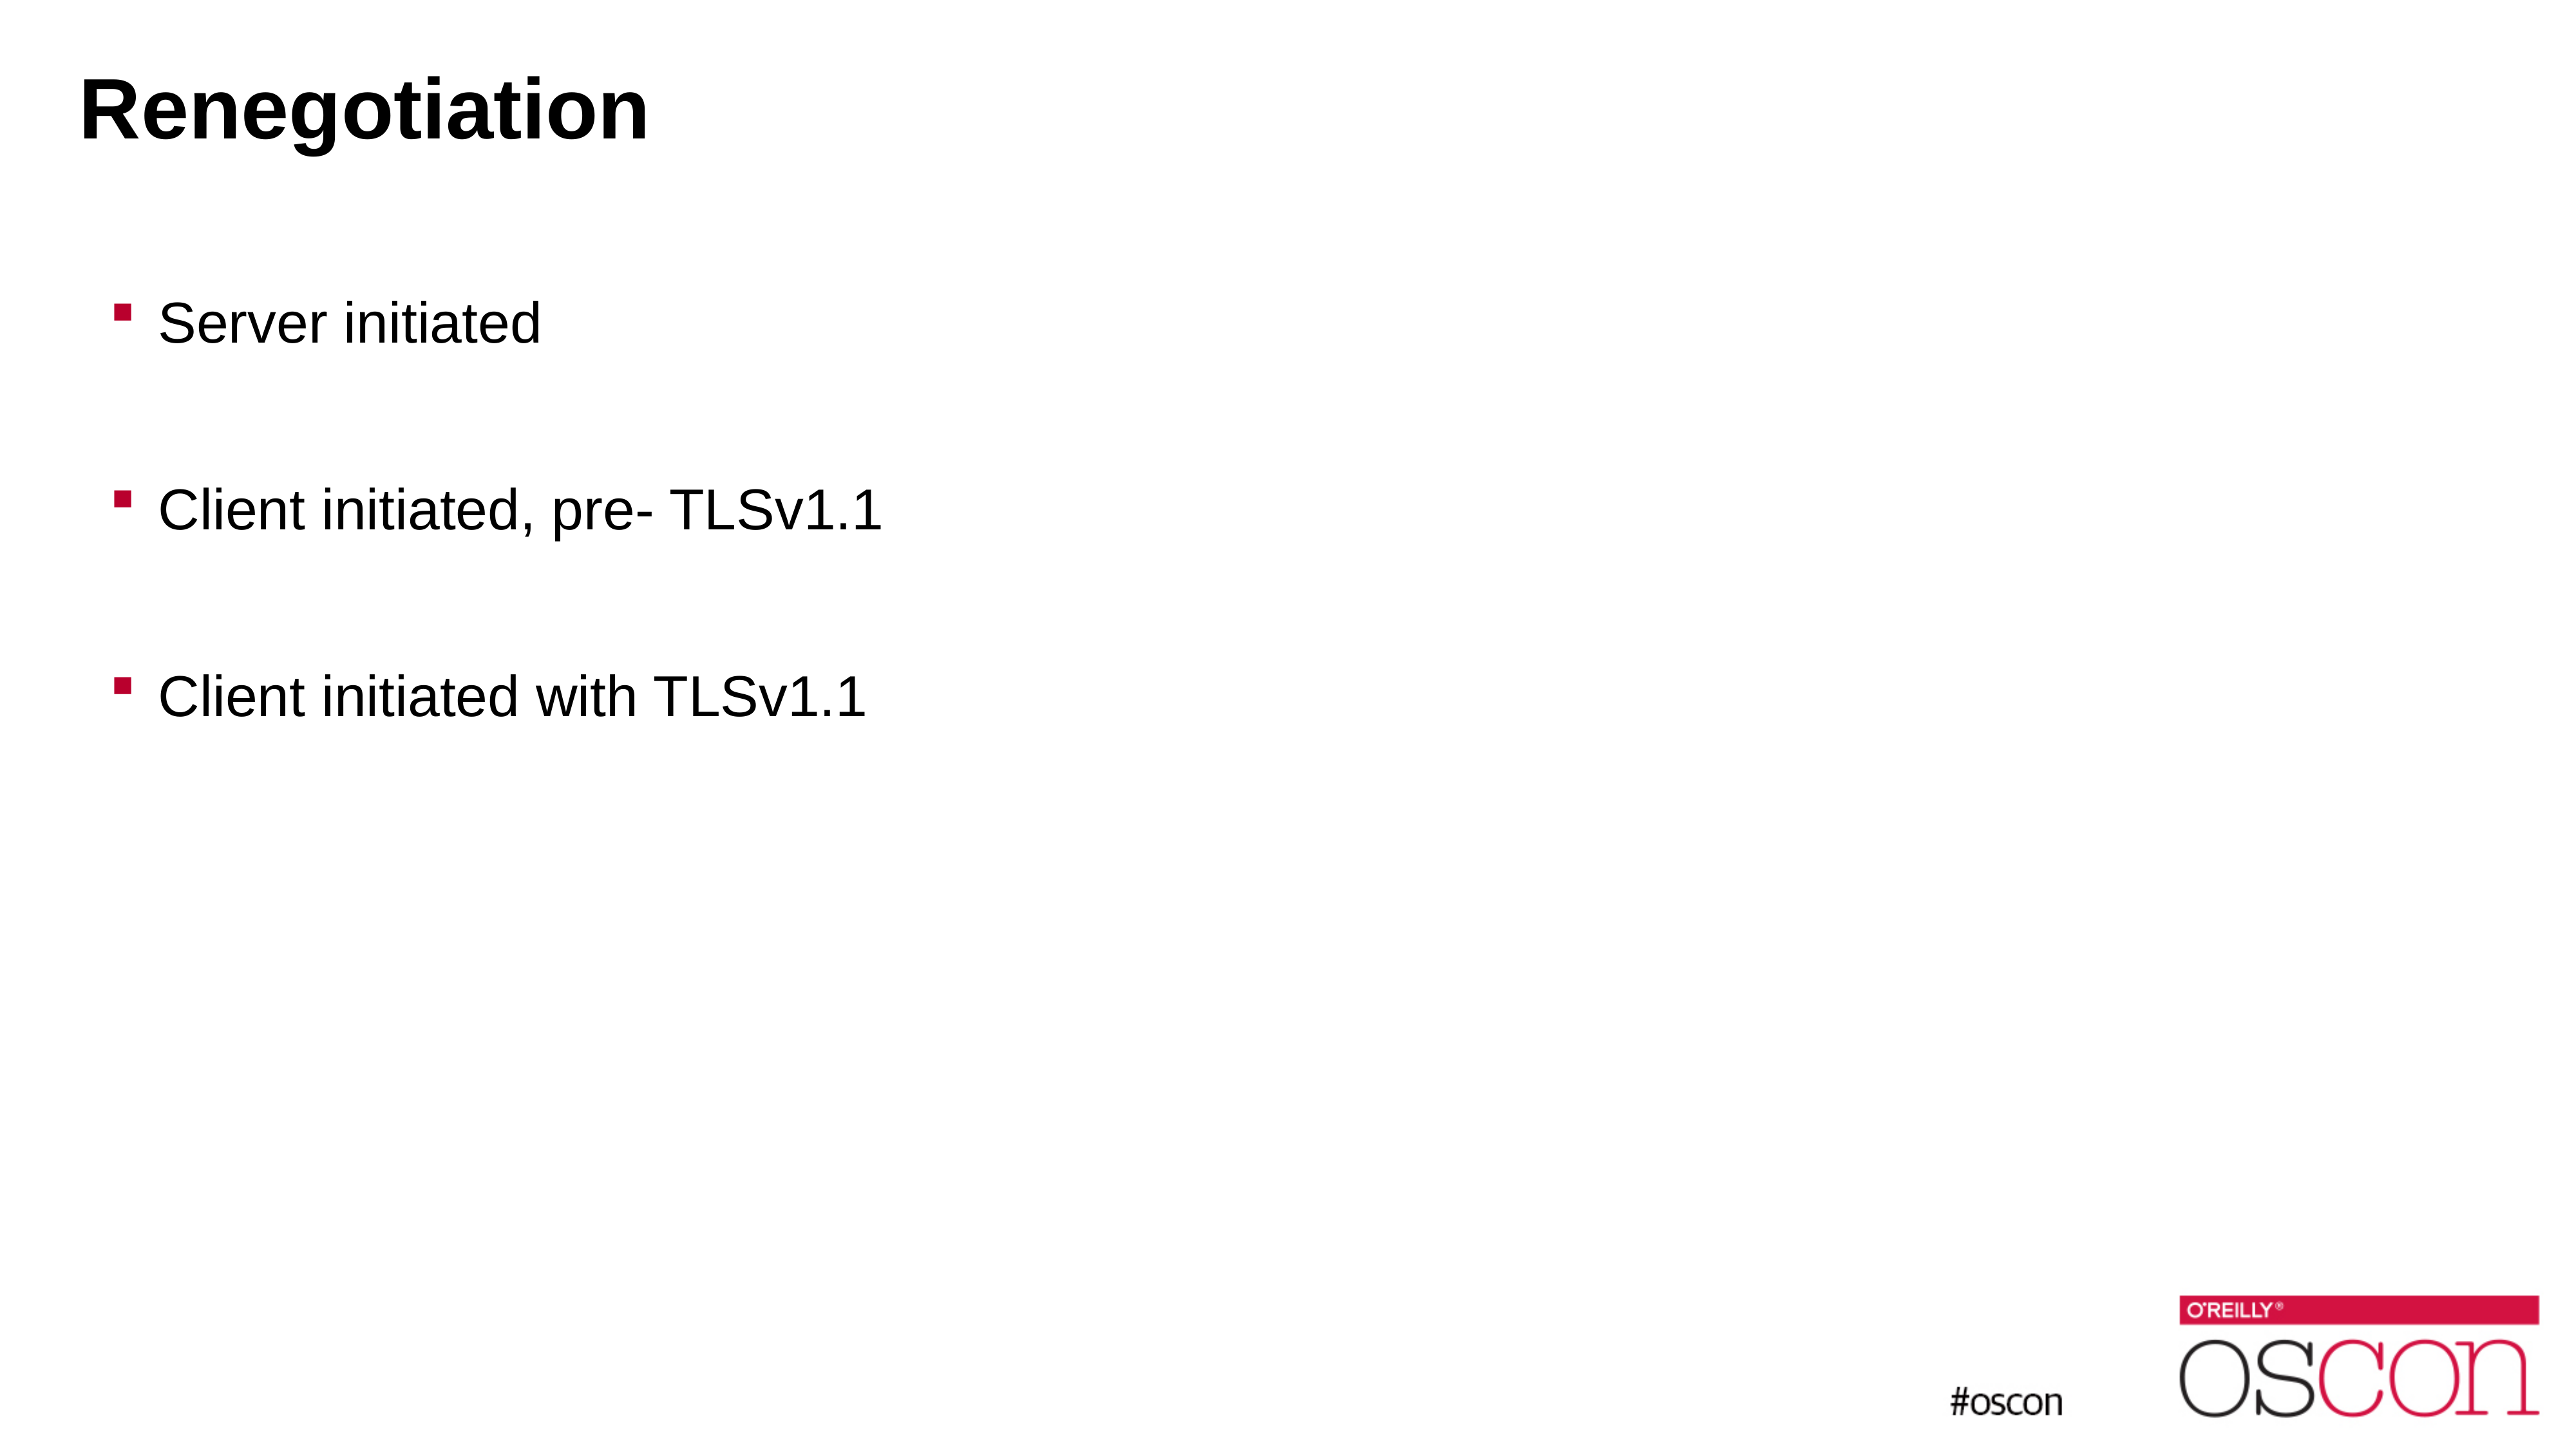

# Renegotiation
Server initiated
Client initiated, pre- TLSv1.1
Client initiated with TLSv1.1